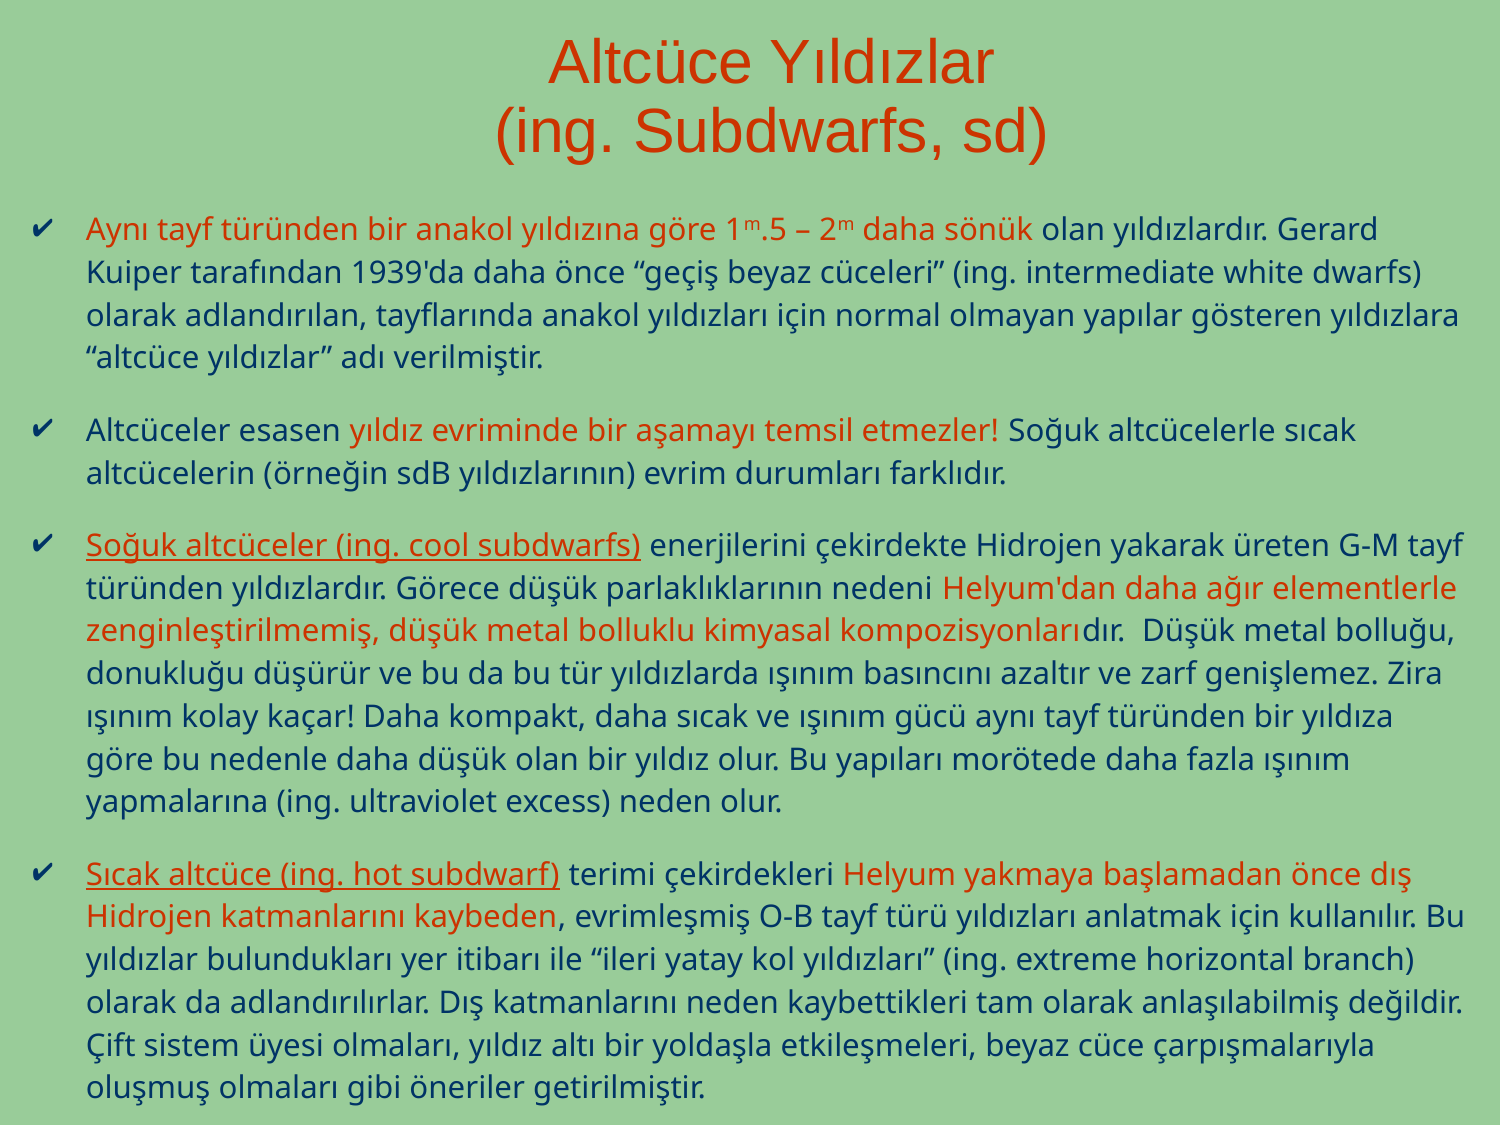

# Altcüce Yıldızlar (ing. Subdwarfs, sd)
Aynı tayf türünden bir anakol yıldızına göre 1m.5 – 2m daha sönük olan yıldızlardır. Gerard Kuiper tarafından 1939'da daha önce “geçiş beyaz cüceleri” (ing. intermediate white dwarfs) olarak adlandırılan, tayflarında anakol yıldızları için normal olmayan yapılar gösteren yıldızlara “altcüce yıldızlar” adı verilmiştir.
Altcüceler esasen yıldız evriminde bir aşamayı temsil etmezler! Soğuk altcücelerle sıcak altcücelerin (örneğin sdB yıldızlarının) evrim durumları farklıdır.
Soğuk altcüceler (ing. cool subdwarfs) enerjilerini çekirdekte Hidrojen yakarak üreten G-M tayf türünden yıldızlardır. Görece düşük parlaklıklarının nedeni Helyum'dan daha ağır elementlerle zenginleştirilmemiş, düşük metal bolluklu kimyasal kompozisyonlarıdır. Düşük metal bolluğu, donukluğu düşürür ve bu da bu tür yıldızlarda ışınım basıncını azaltır ve zarf genişlemez. Zira ışınım kolay kaçar! Daha kompakt, daha sıcak ve ışınım gücü aynı tayf türünden bir yıldıza göre bu nedenle daha düşük olan bir yıldız olur. Bu yapıları morötede daha fazla ışınım yapmalarına (ing. ultraviolet excess) neden olur.
Sıcak altcüce (ing. hot subdwarf) terimi çekirdekleri Helyum yakmaya başlamadan önce dış Hidrojen katmanlarını kaybeden, evrimleşmiş O-B tayf türü yıldızları anlatmak için kullanılır. Bu yıldızlar bulundukları yer itibarı ile “ileri yatay kol yıldızları” (ing. extreme horizontal branch) olarak da adlandırılırlar. Dış katmanlarını neden kaybettikleri tam olarak anlaşılabilmiş değildir. Çift sistem üyesi olmaları, yıldız altı bir yoldaşla etkileşmeleri, beyaz cüce çarpışmalarıyla oluşmuş olmaları gibi öneriler getirilmiştir.